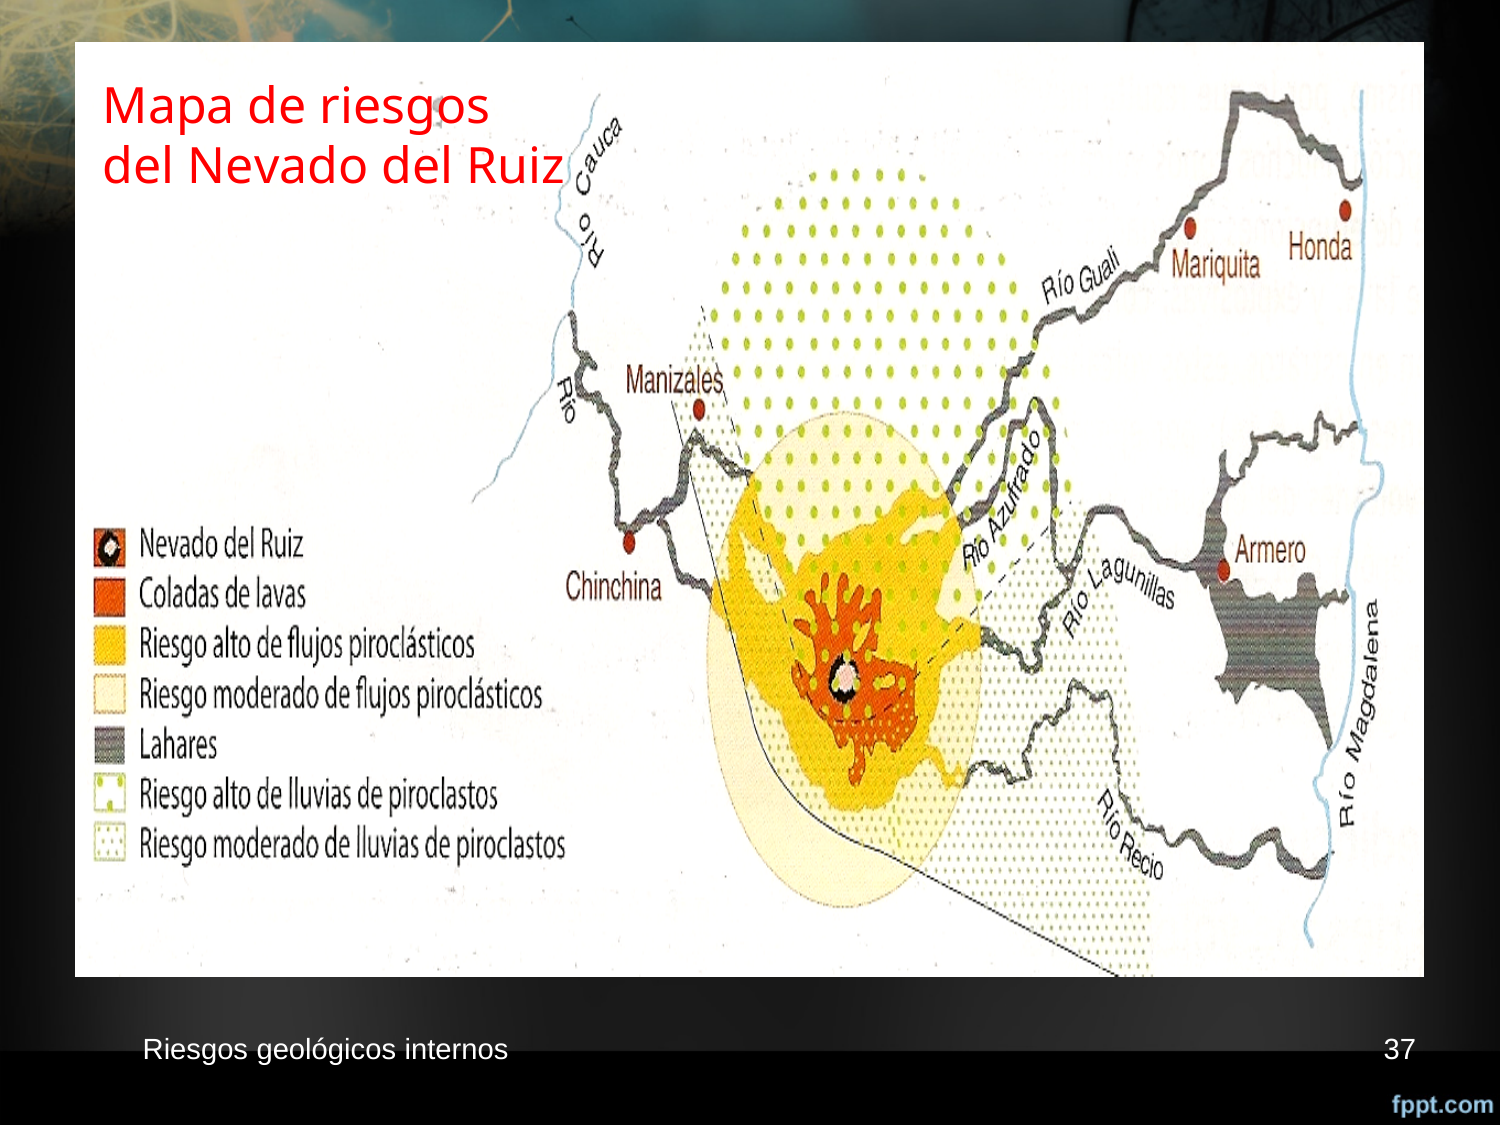

Mapa de riesgos
del Nevado del Ruiz
Riesgos geológicos internos